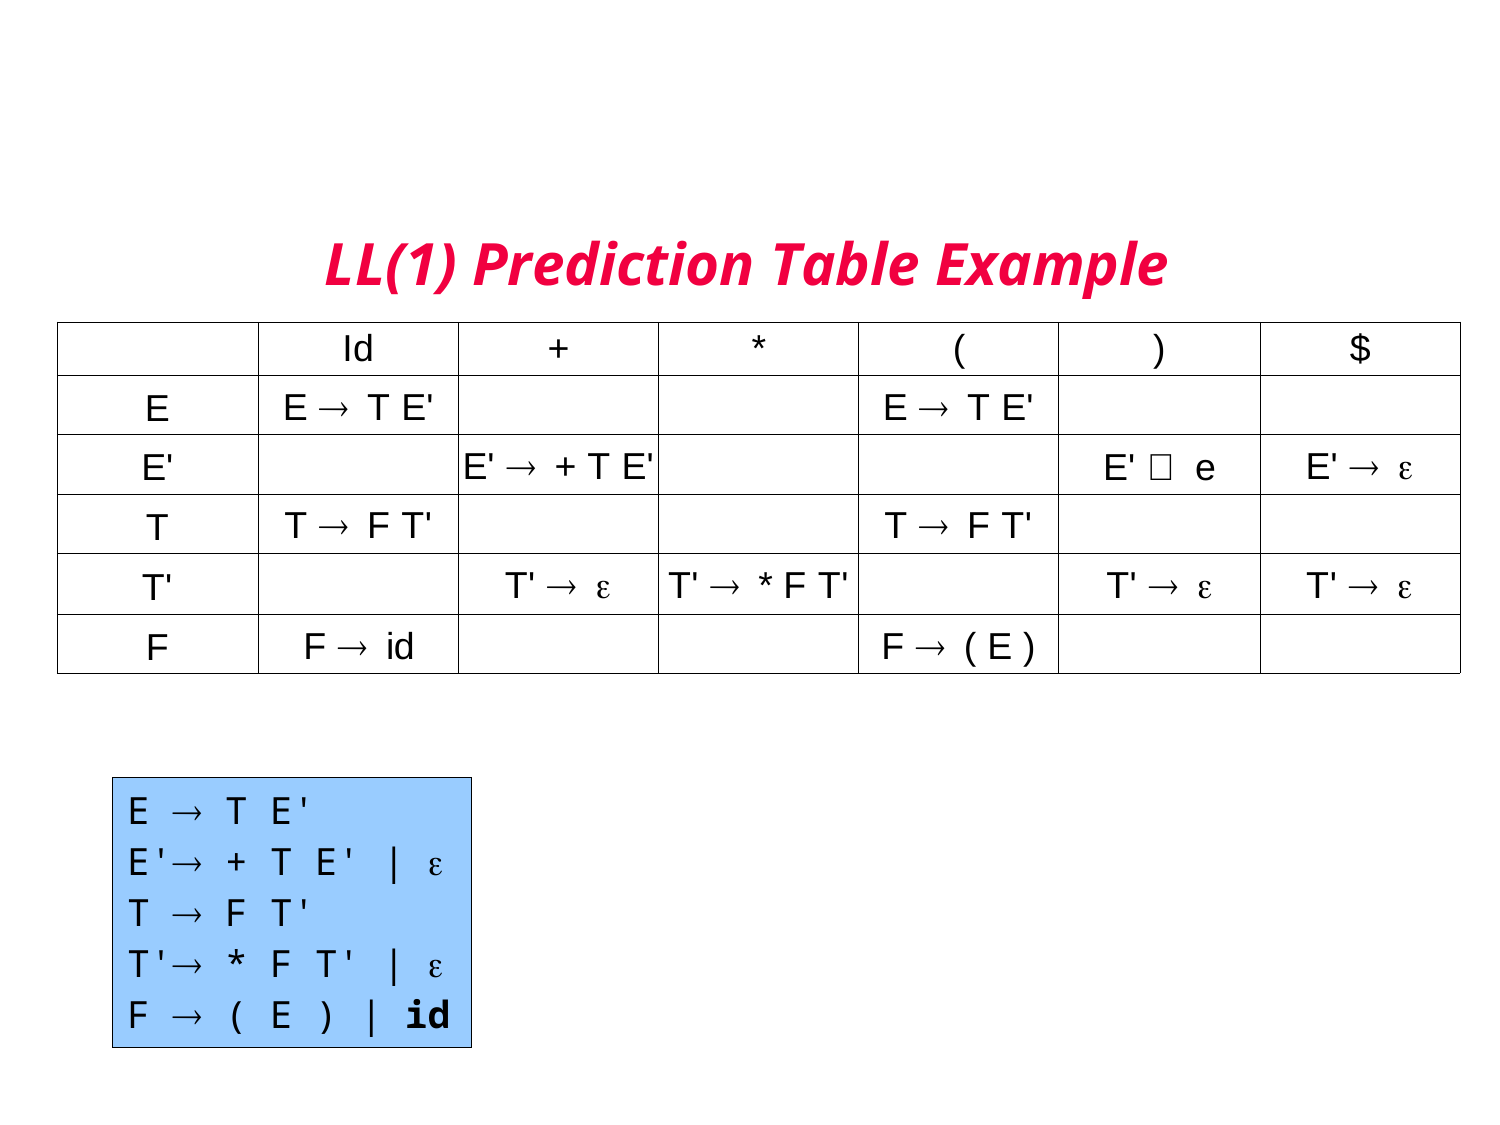

# LL(1) Prediction Table Example
E  T E'
E' + T E' | e
T  F T'
T' * F T' | e
F  ( E ) | id
49